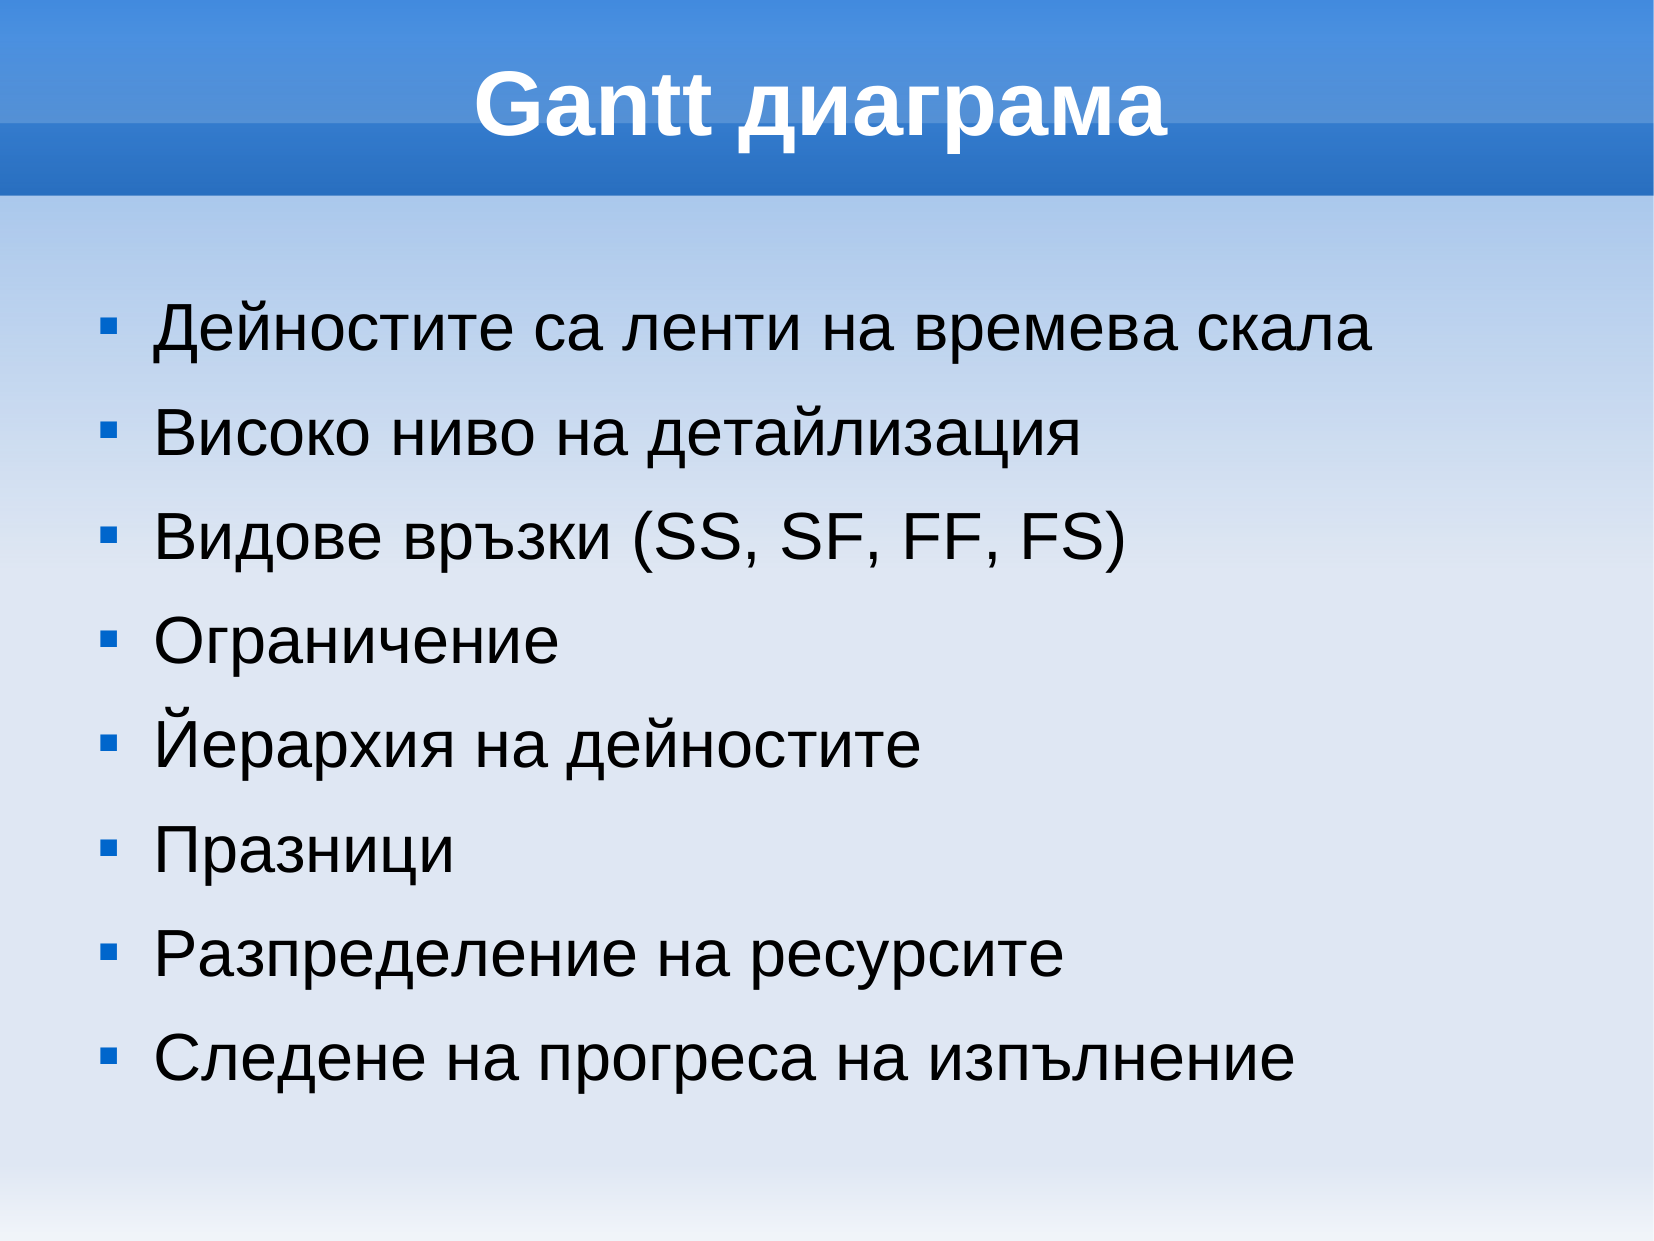

# Gantt диаграма
Дейностите са ленти на времева скала
Високо ниво на детайлизация
Видове връзки (SS, SF, FF, FS)
Ограничение
Йерархия на дейностите
Празници
Разпределение на ресурсите
Следене на прогреса на изпълнение